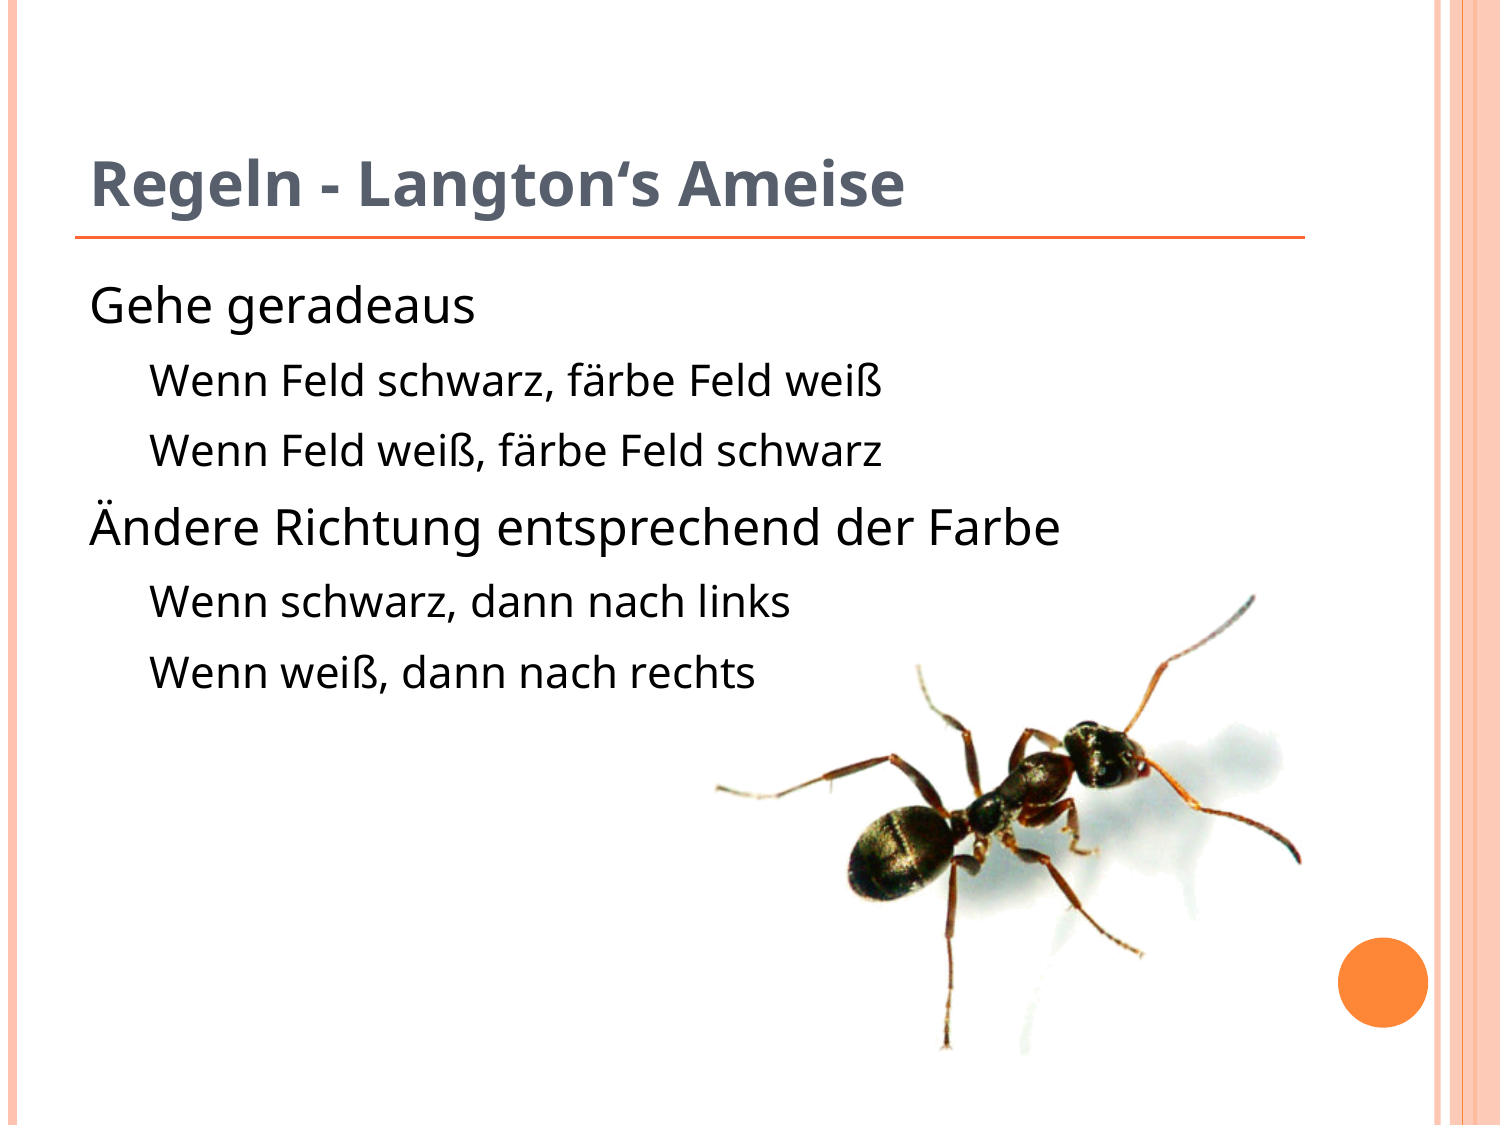

# Regeln - Langton‘s Ameise
Gehe geradeaus
Wenn Feld schwarz, färbe Feld weiß
Wenn Feld weiß, färbe Feld schwarz
Ändere Richtung entsprechend der Farbe
Wenn schwarz, dann nach links
Wenn weiß, dann nach rechts